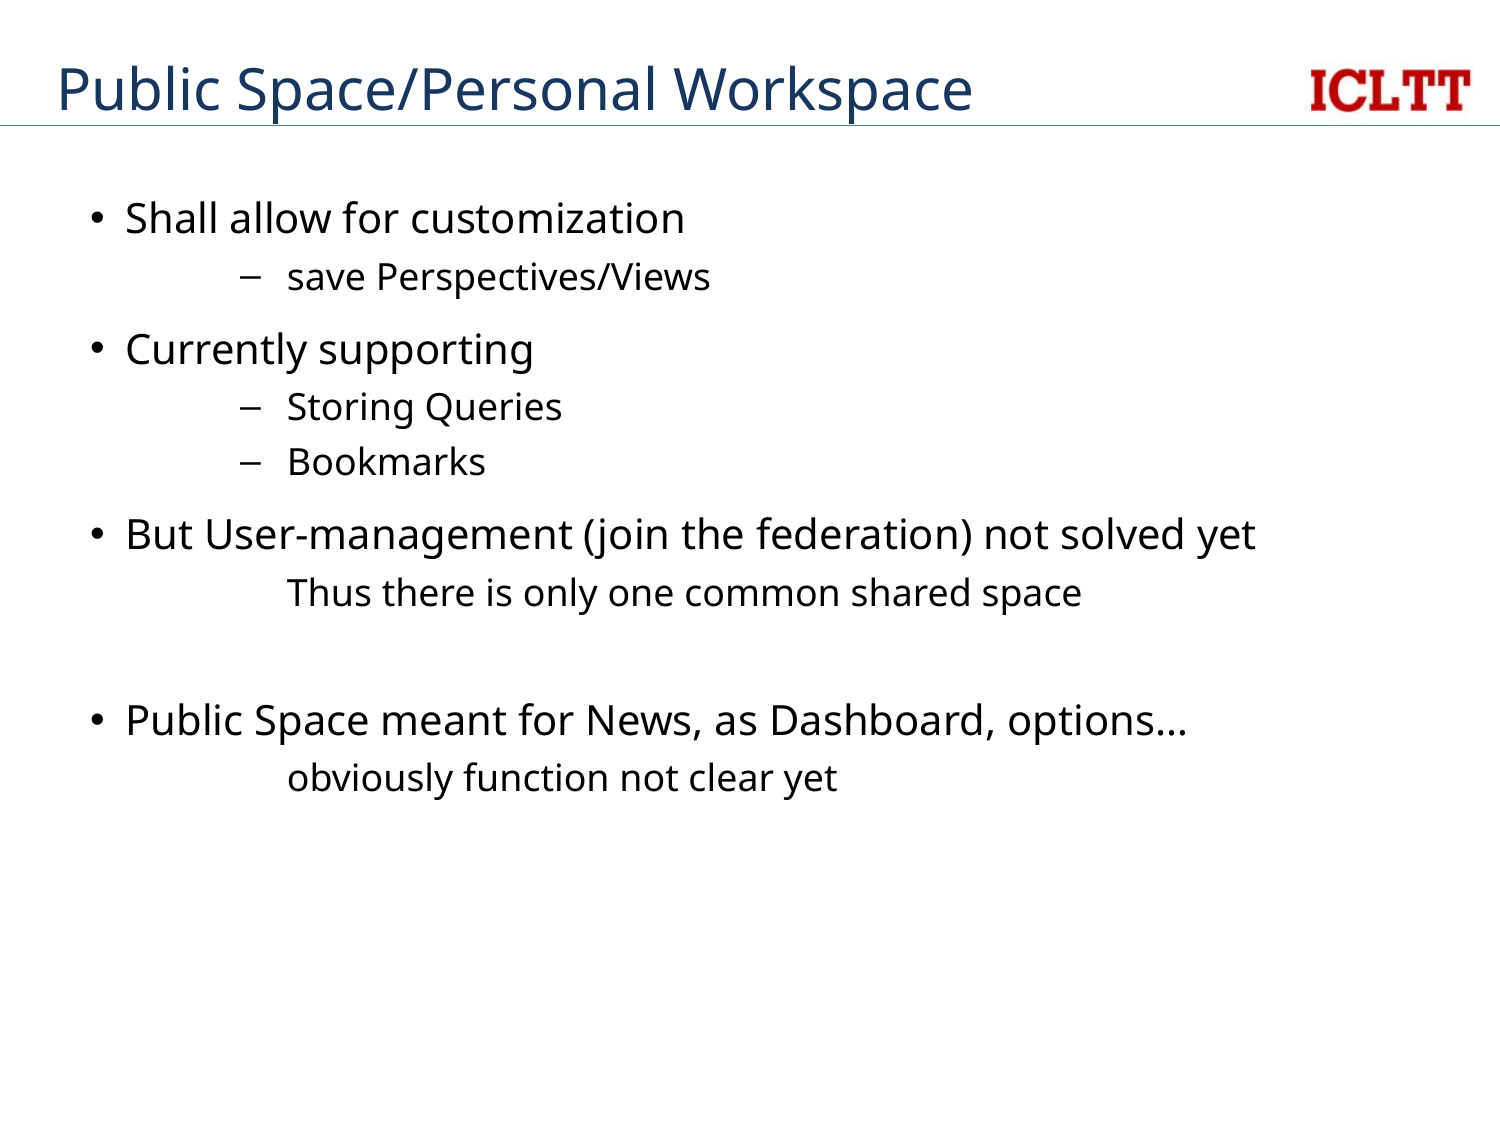

# Public Space/Personal Workspace
Shall allow for customization
save Perspectives/Views
Currently supporting
Storing Queries
Bookmarks
But User-management (join the federation) not solved yet
Thus there is only one common shared space
Public Space meant for News, as Dashboard, options…
obviously function not clear yet